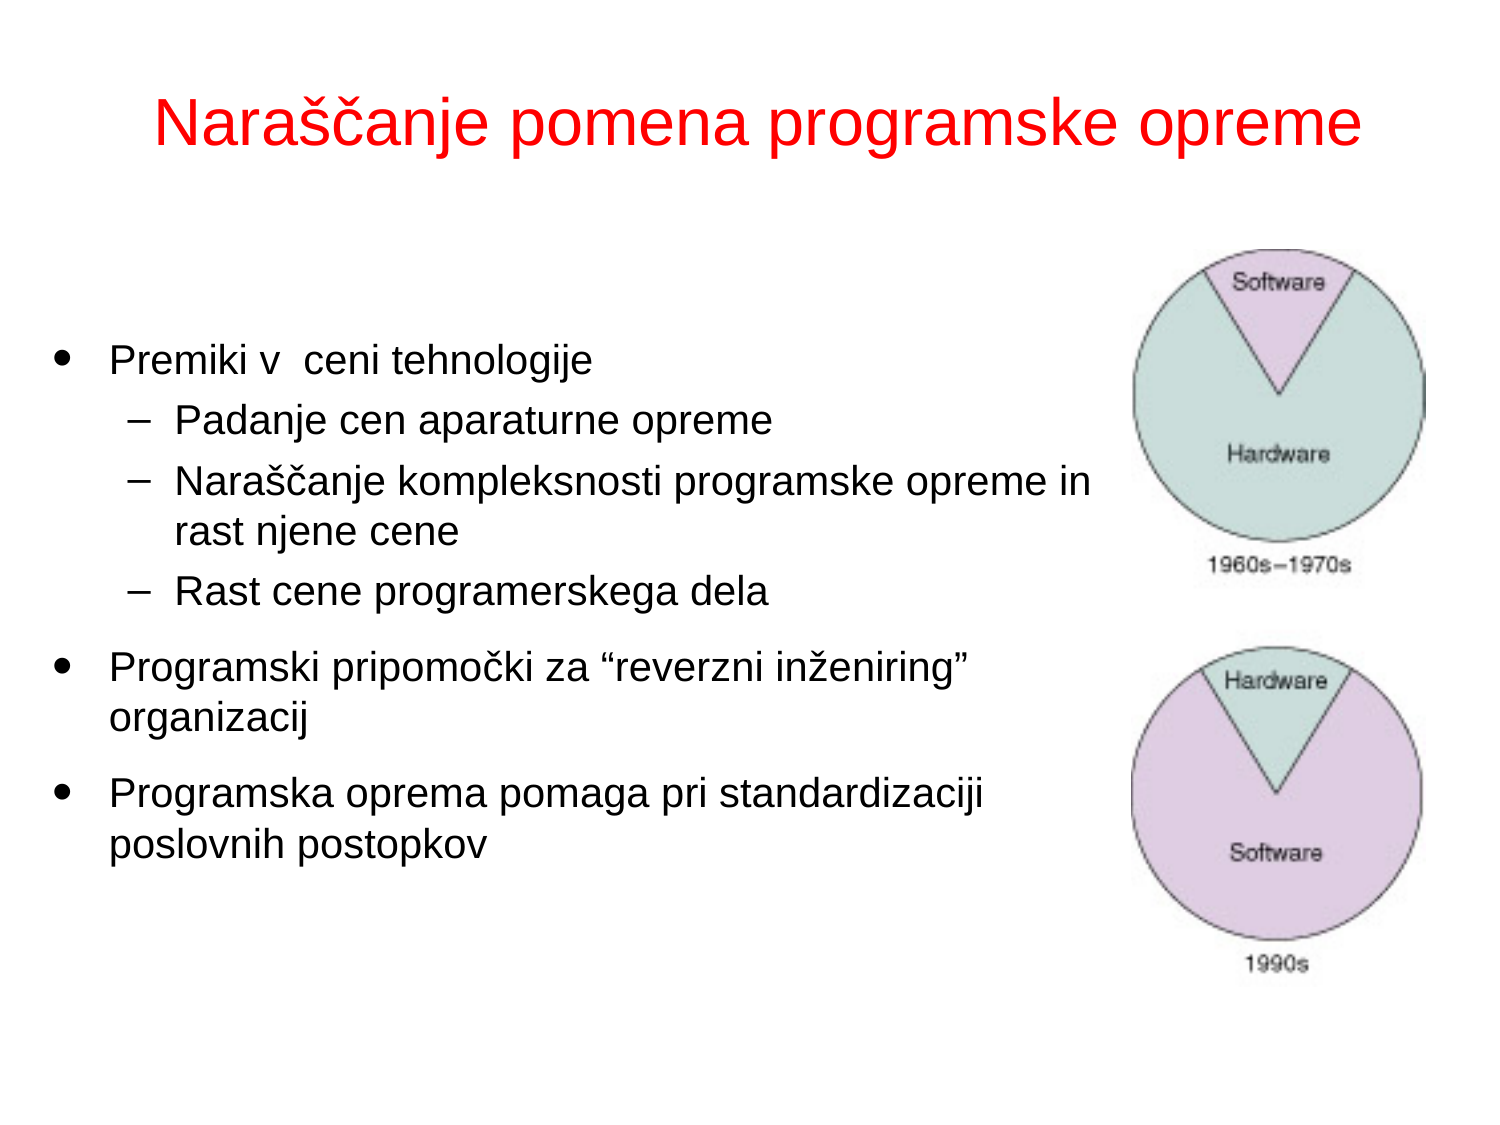

# Naraščanje pomena programske opreme
Premiki v ceni tehnologije
Padanje cen aparaturne opreme
Naraščanje kompleksnosti programske opreme in rast njene cene
Rast cene programerskega dela
Programski pripomočki za “reverzni inženiring” organizacij
Programska oprema pomaga pri standardizaciji poslovnih postopkov